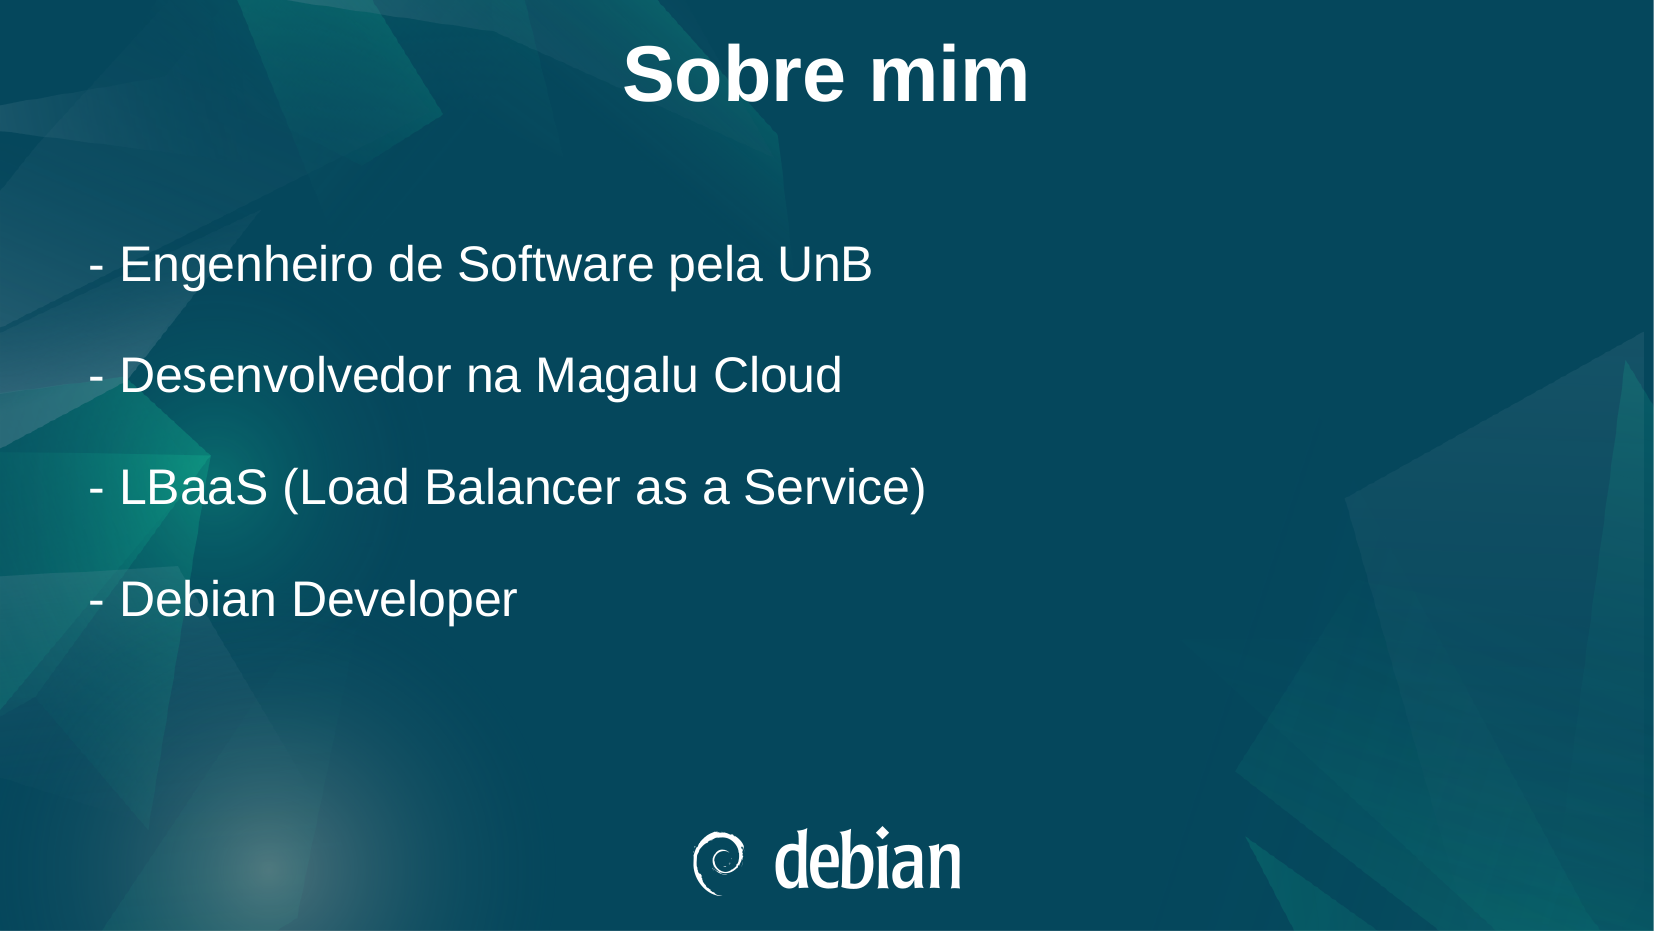

Sobre mim
# - Engenheiro de Software pela UnB - Desenvolvedor na Magalu Cloud - LBaaS (Load Balancer as a Service) - Debian Developer